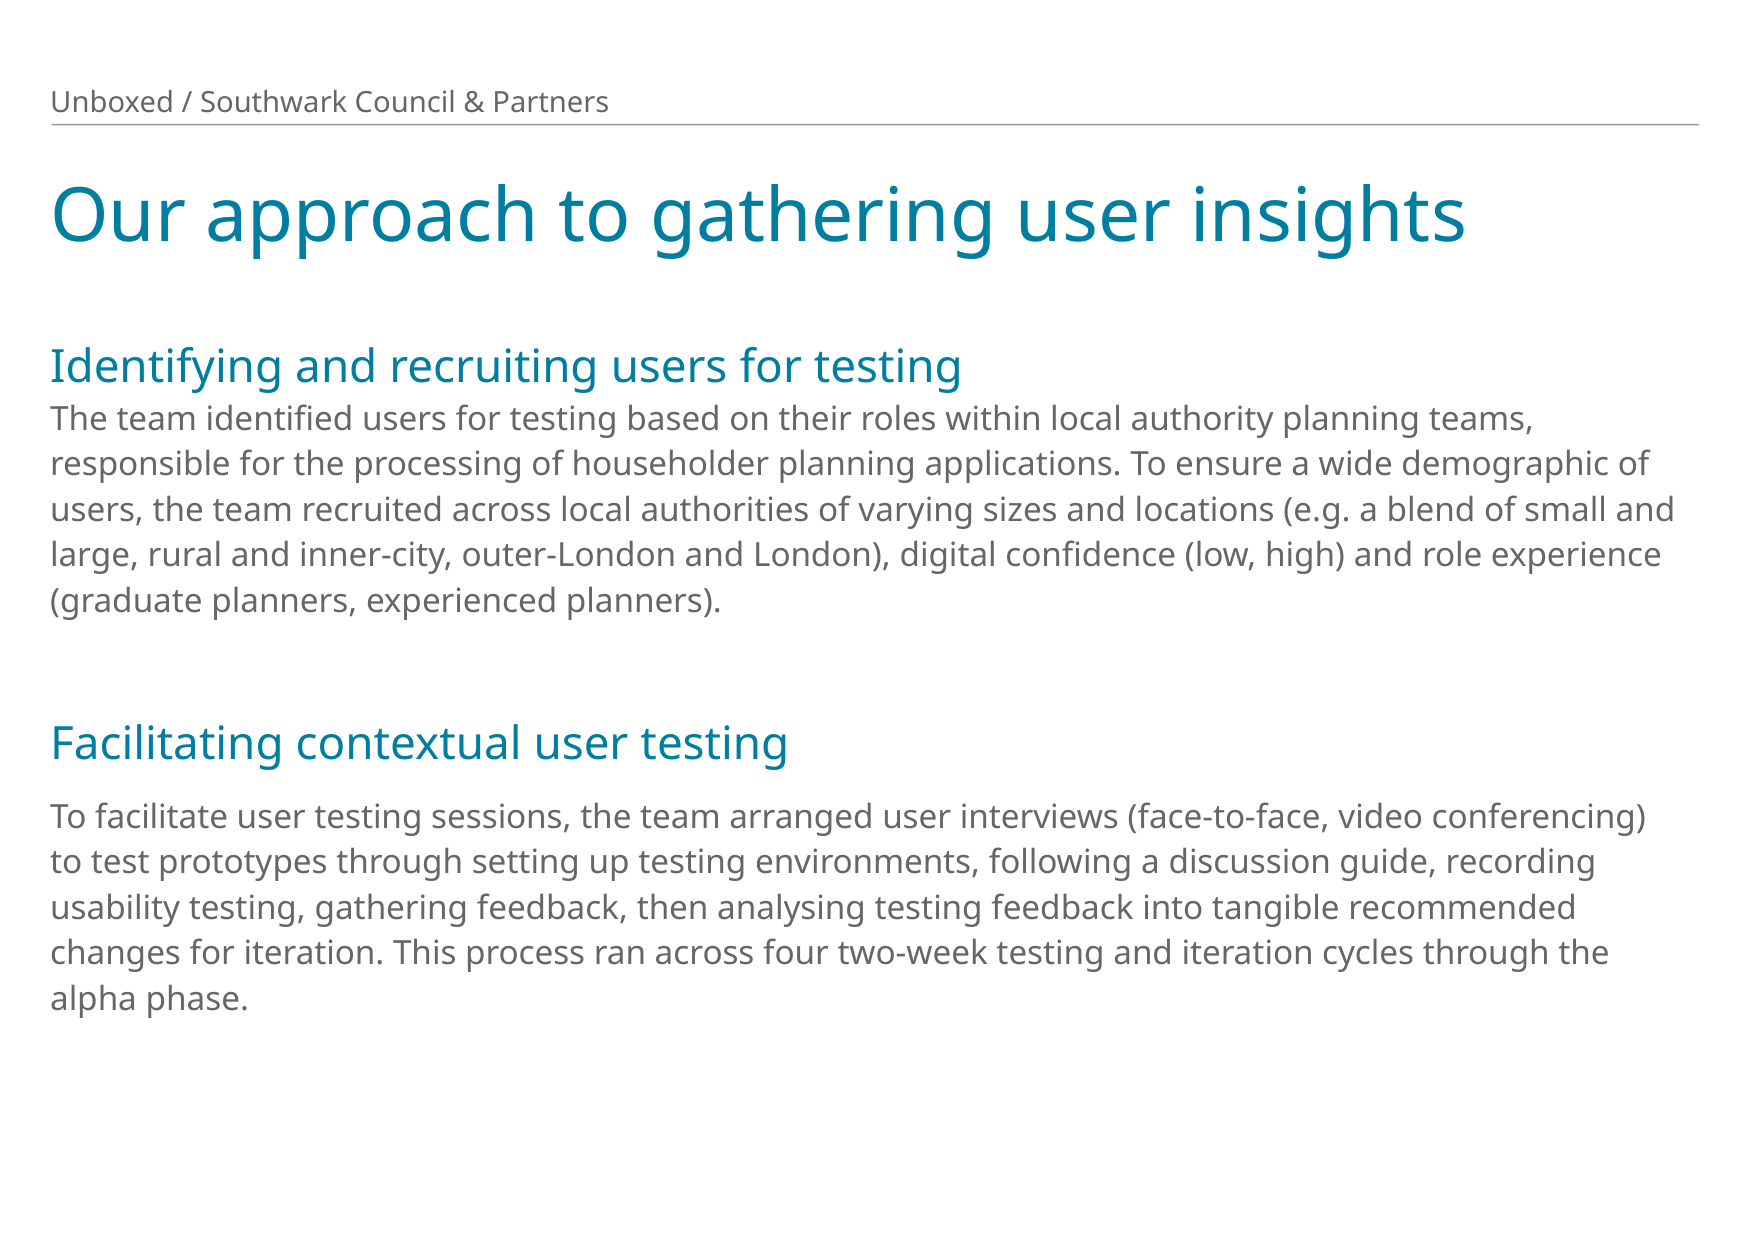

Unboxed / Southwark Council & Partners
Our approach to gathering user insights
Identifying and recruiting users for testing
The team identified users for testing based on their roles within local authority planning teams, responsible for the processing of householder planning applications. To ensure a wide demographic of users, the team recruited across local authorities of varying sizes and locations (e.g. a blend of small and large, rural and inner-city, outer-London and London), digital confidence (low, high) and role experience (graduate planners, experienced planners).
Facilitating contextual user testing
To facilitate user testing sessions, the team arranged user interviews (face-to-face, video conferencing) to test prototypes through setting up testing environments, following a discussion guide, recording usability testing, gathering feedback, then analysing testing feedback into tangible recommended changes for iteration. This process ran across four two-week testing and iteration cycles through the alpha phase.